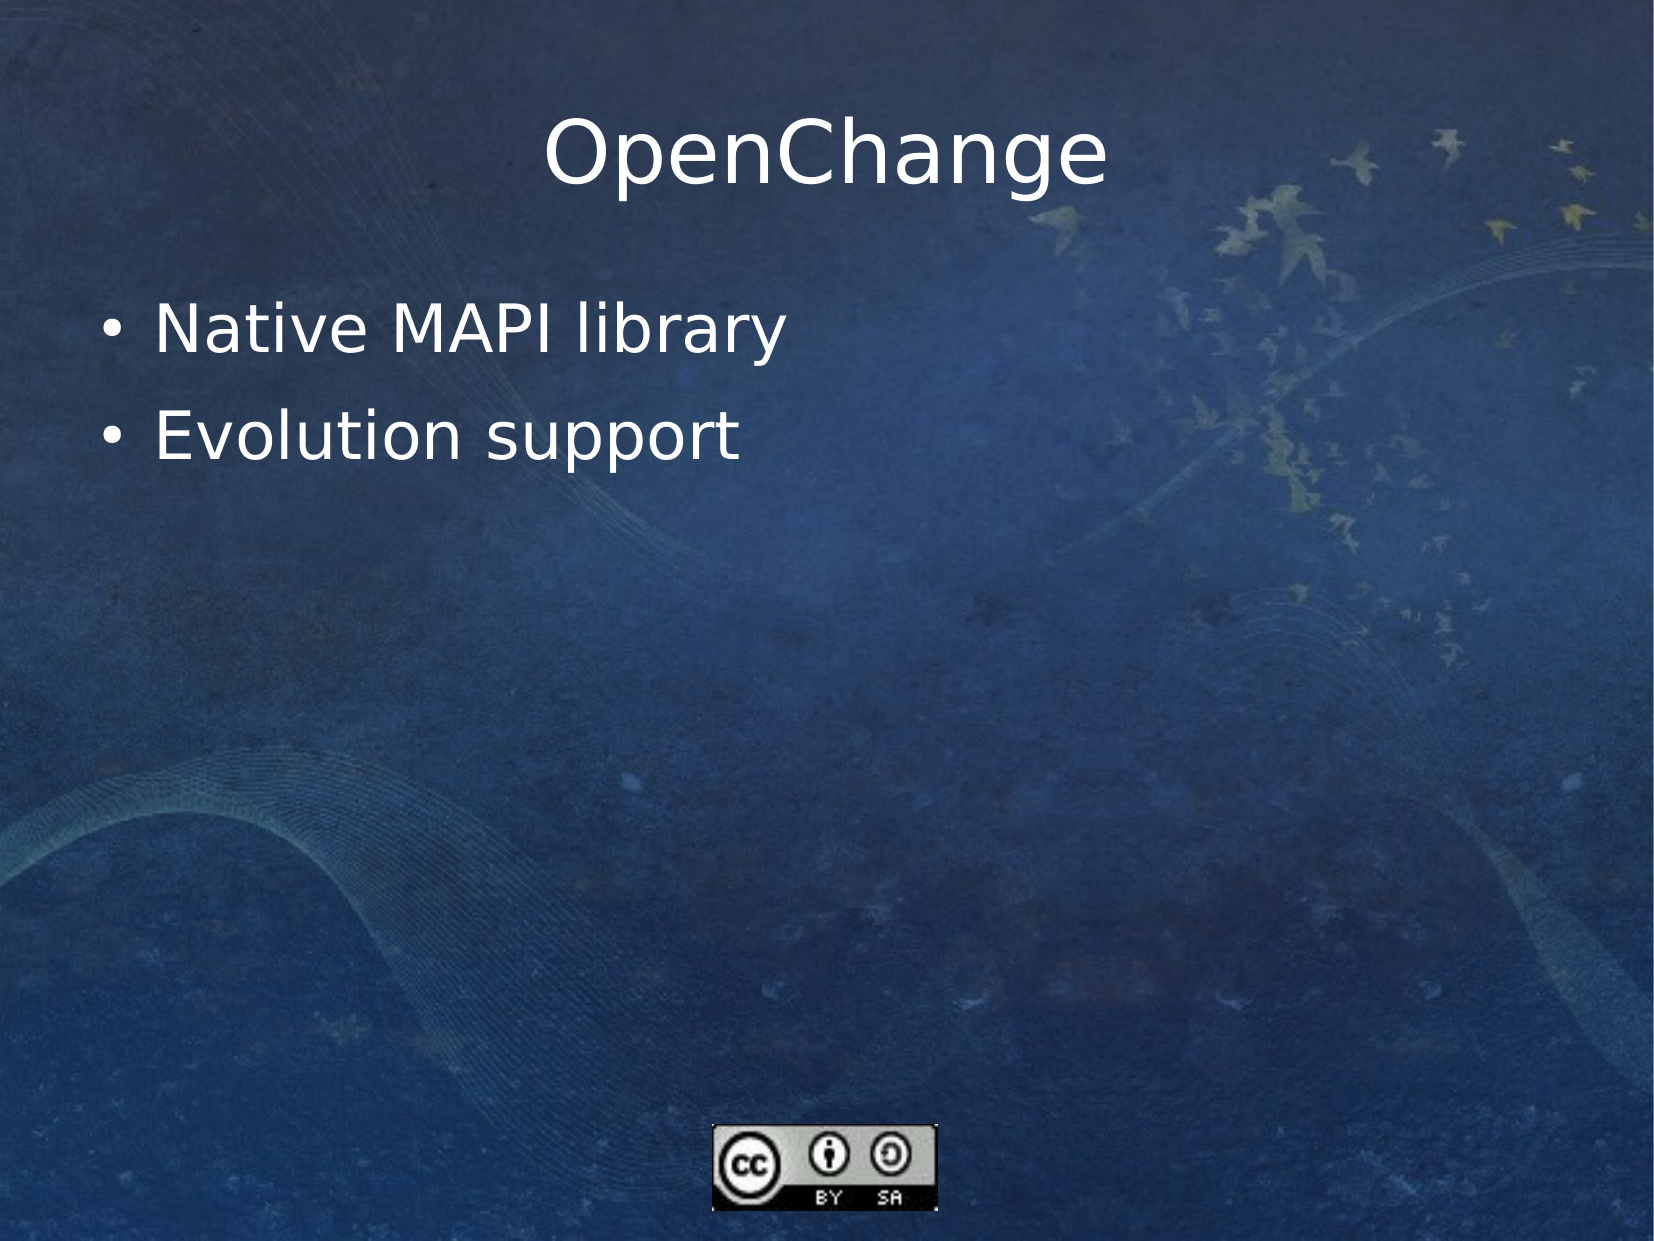

# OpenChange
Native MAPI library
Evolution support